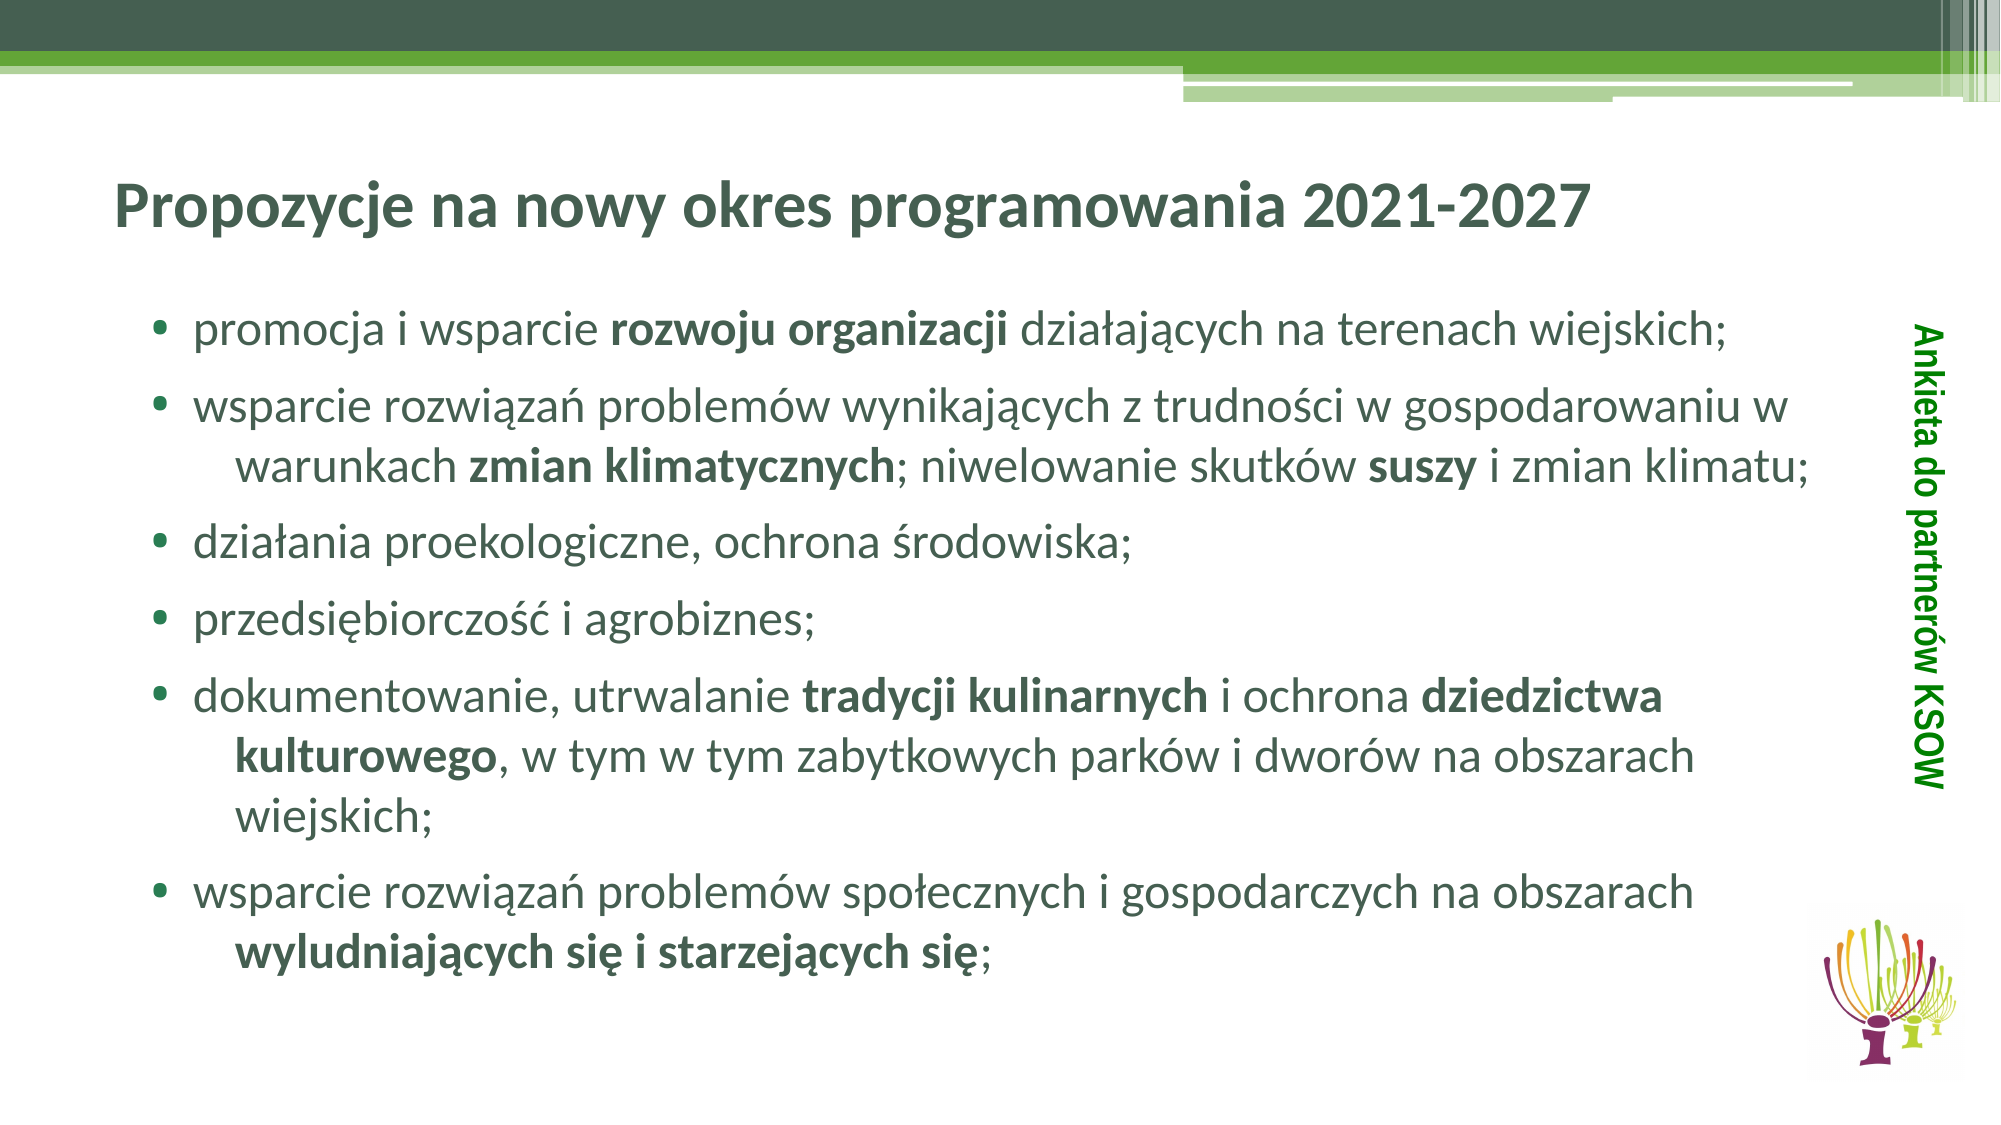

# Propozycje na nowy okres programowania 2021-2027
promocja i wsparcie rozwoju organizacji działających na terenach wiejskich;
wsparcie rozwiązań problemów wynikających z trudności w gospodarowaniu w warunkach zmian klimatycznych; niwelowanie skutków suszy i zmian klimatu;
działania proekologiczne, ochrona środowiska;
przedsiębiorczość i agrobiznes;
dokumentowanie, utrwalanie tradycji kulinarnych i ochrona dziedzictwa kulturowego, w tym w tym zabytkowych parków i dworów na obszarach wiejskich;
wsparcie rozwiązań problemów społecznych i gospodarczych na obszarach wyludniających się i starzejących się;
Ankieta do partnerów KSOW
4,3%